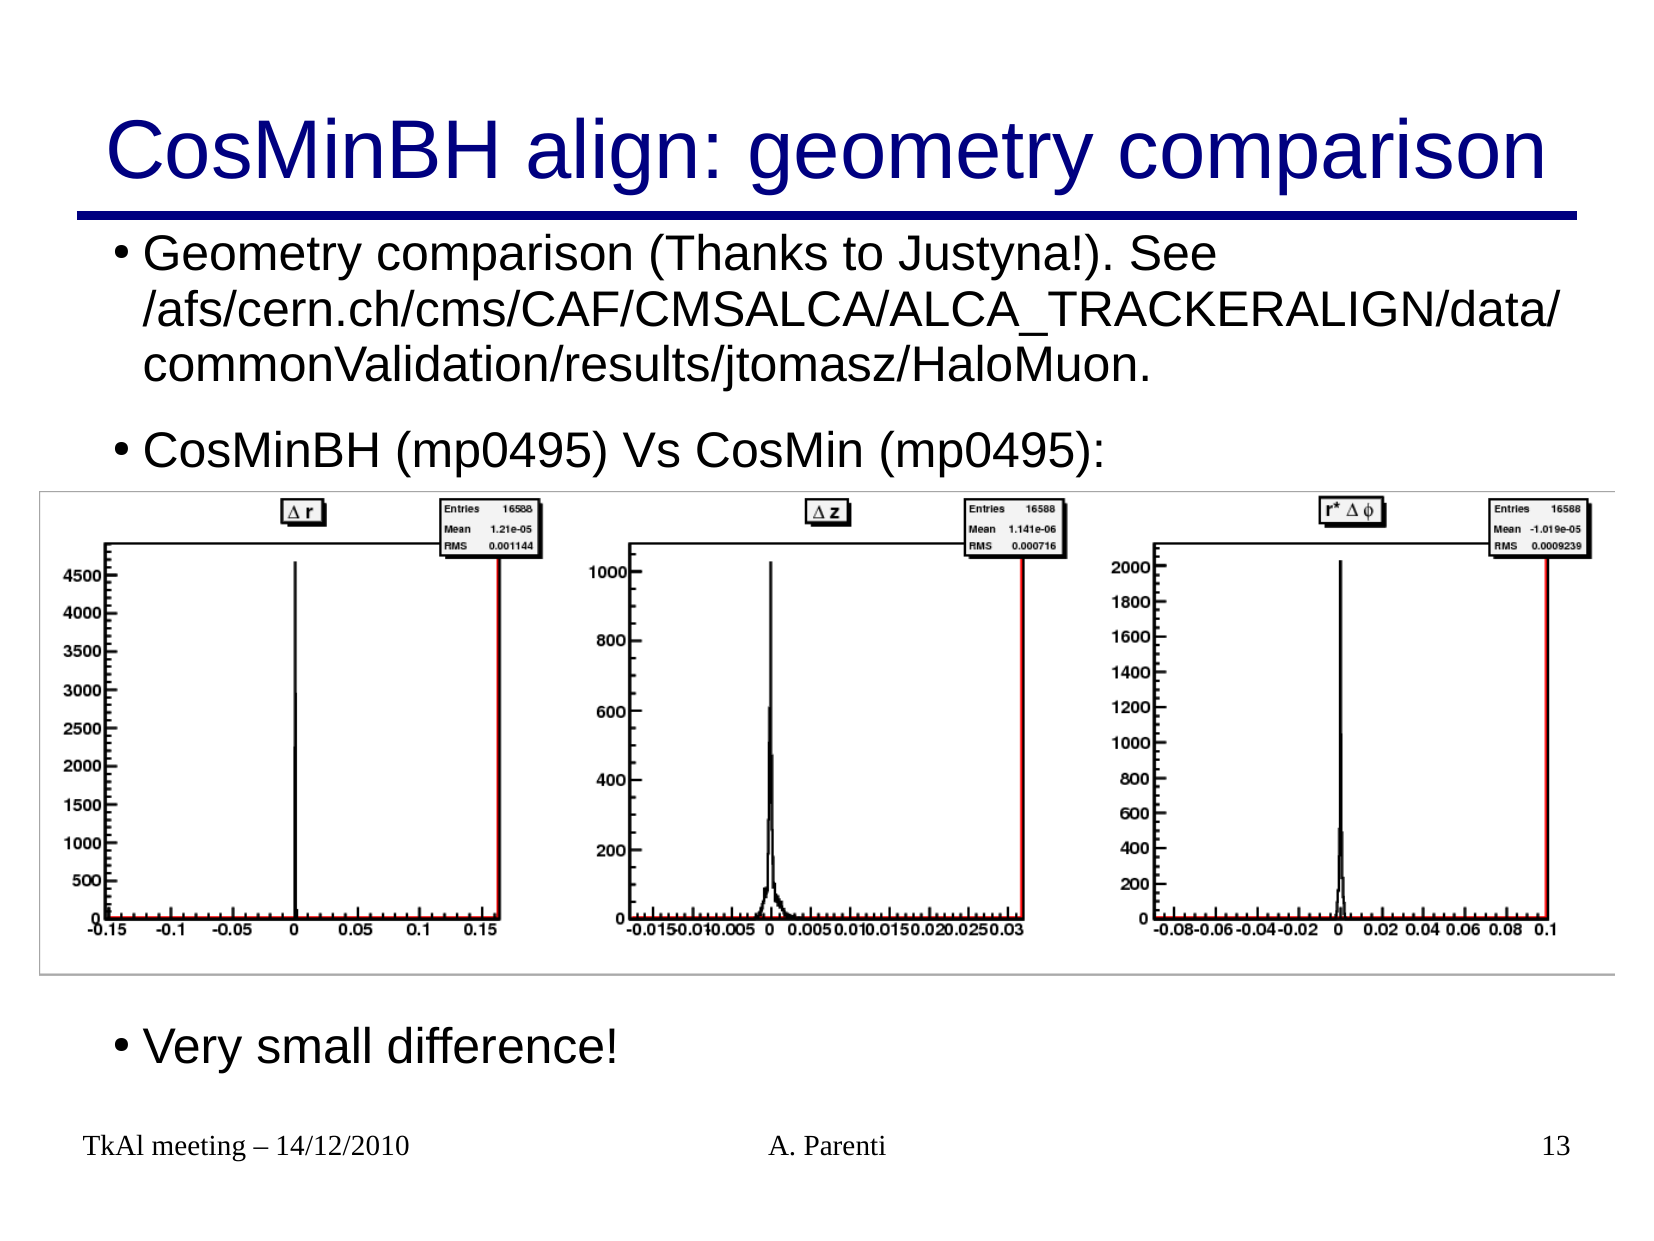

# CosMinBH align: geometry comparison
Geometry comparison (Thanks to Justyna!). See /afs/cern.ch/cms/CAF/CMSALCA/ALCA_TRACKERALIGN/data/commonValidation/results/jtomasz/HaloMuon.
CosMinBH (mp0495) Vs CosMin (mp0495):
Very small difference!
13